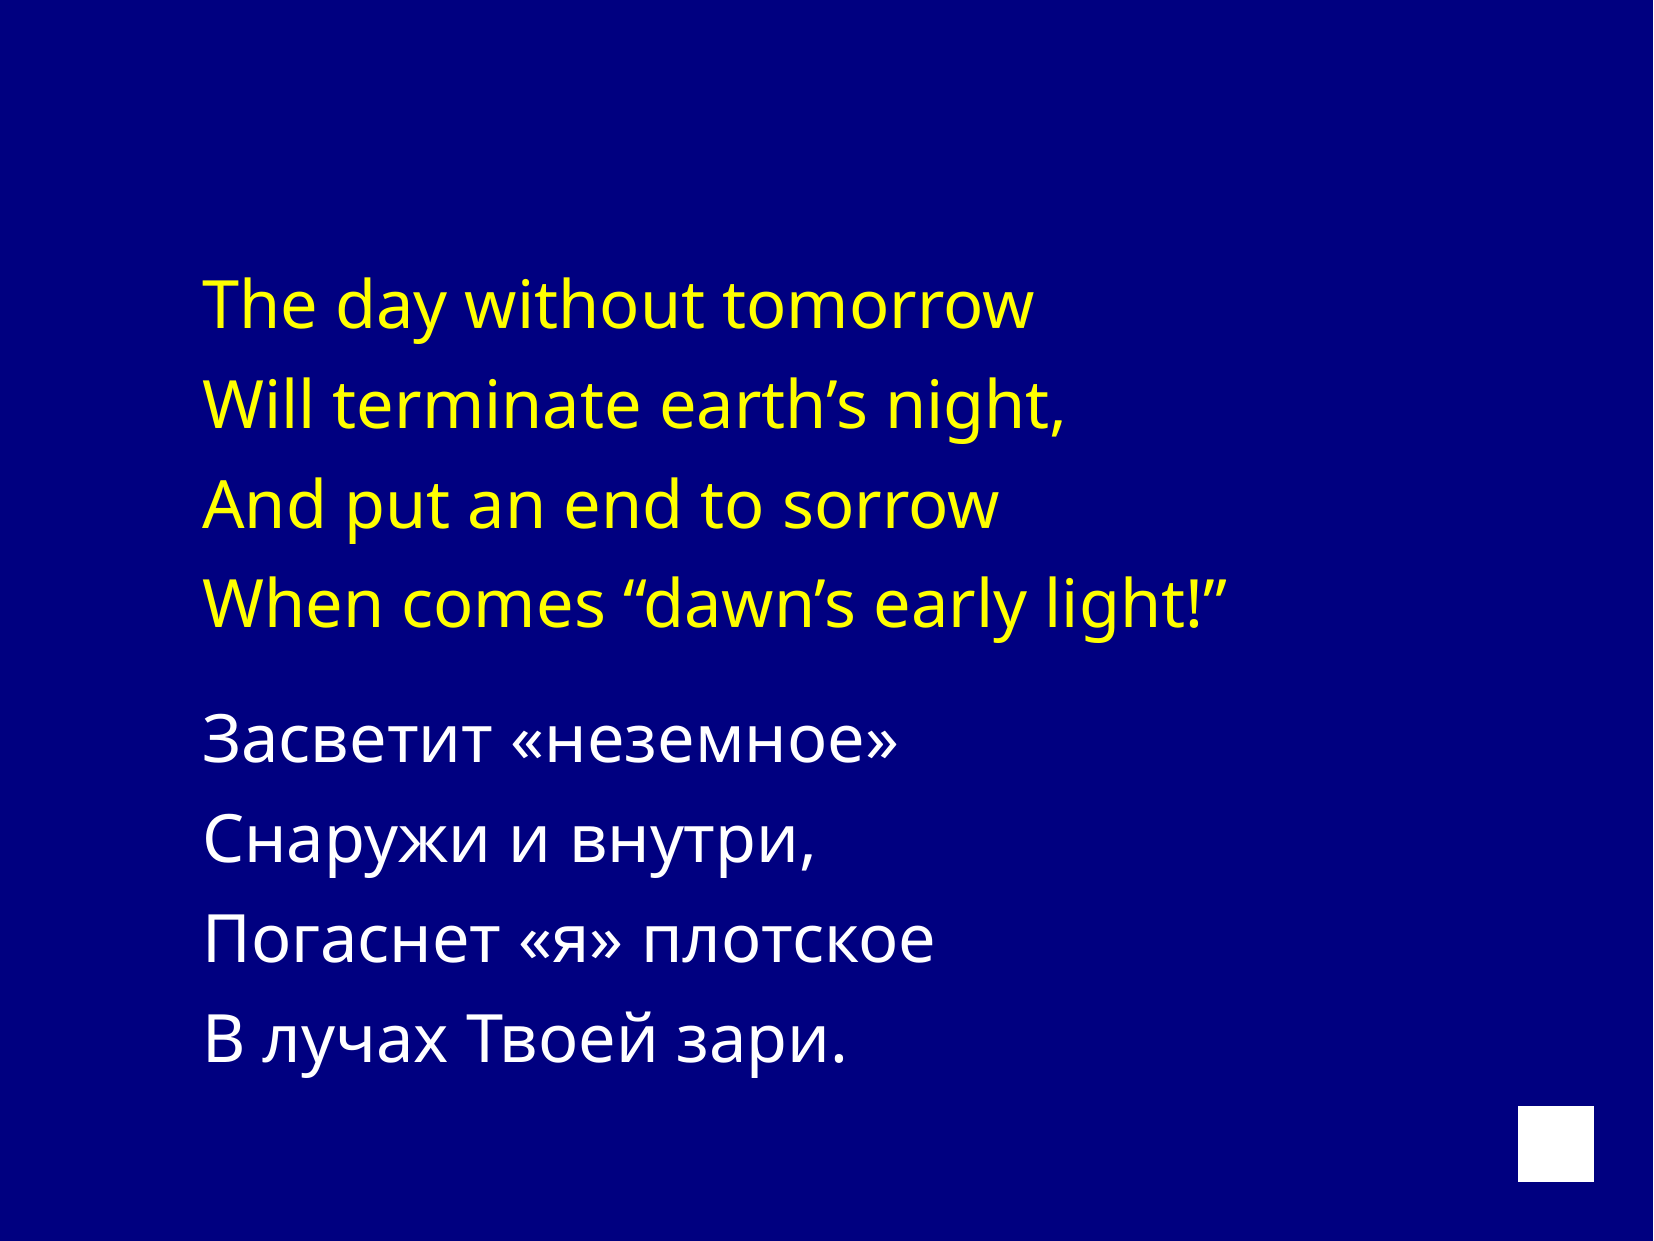

The day without tomorrow
	Will terminate earth’s night,
	And put an end to sorrow
	When comes “dawn’s early light!”
	Засветит «неземное»
	Снаружи и внутри,
	Погаснет «я» плотское
	В лучах Твоей зари.